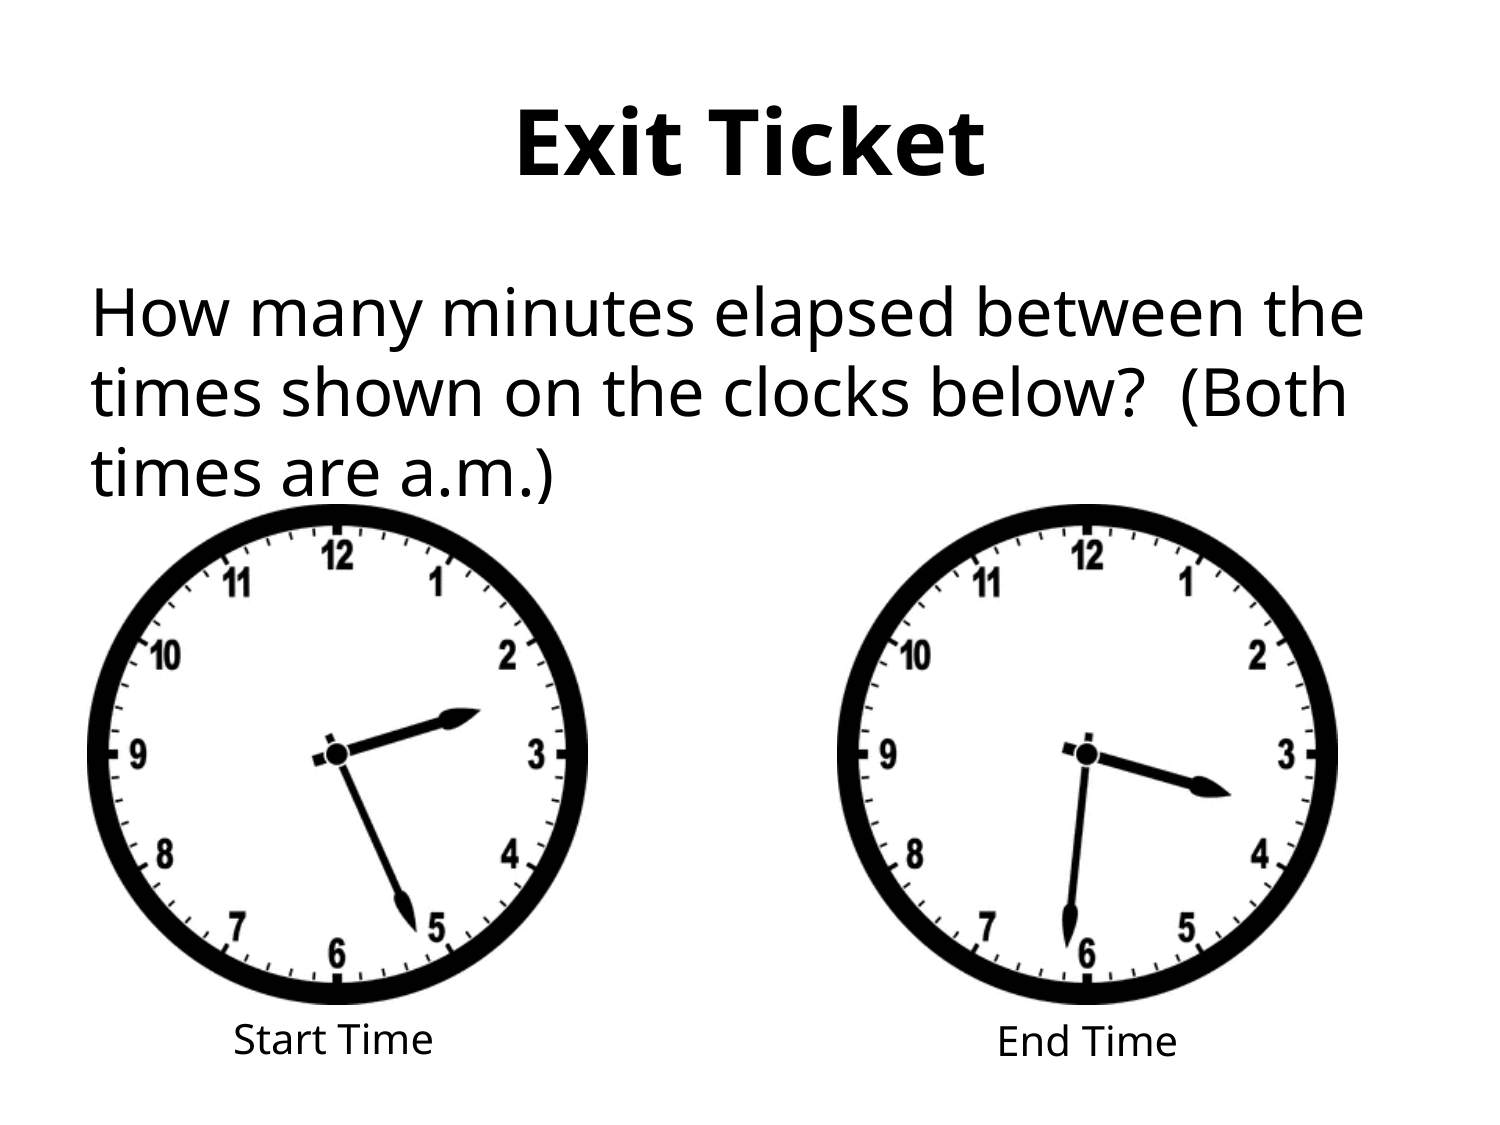

# Exit Ticket
How many minutes elapsed between the times shown on the clocks below? (Both times are a.m.)
Start Time
End Time